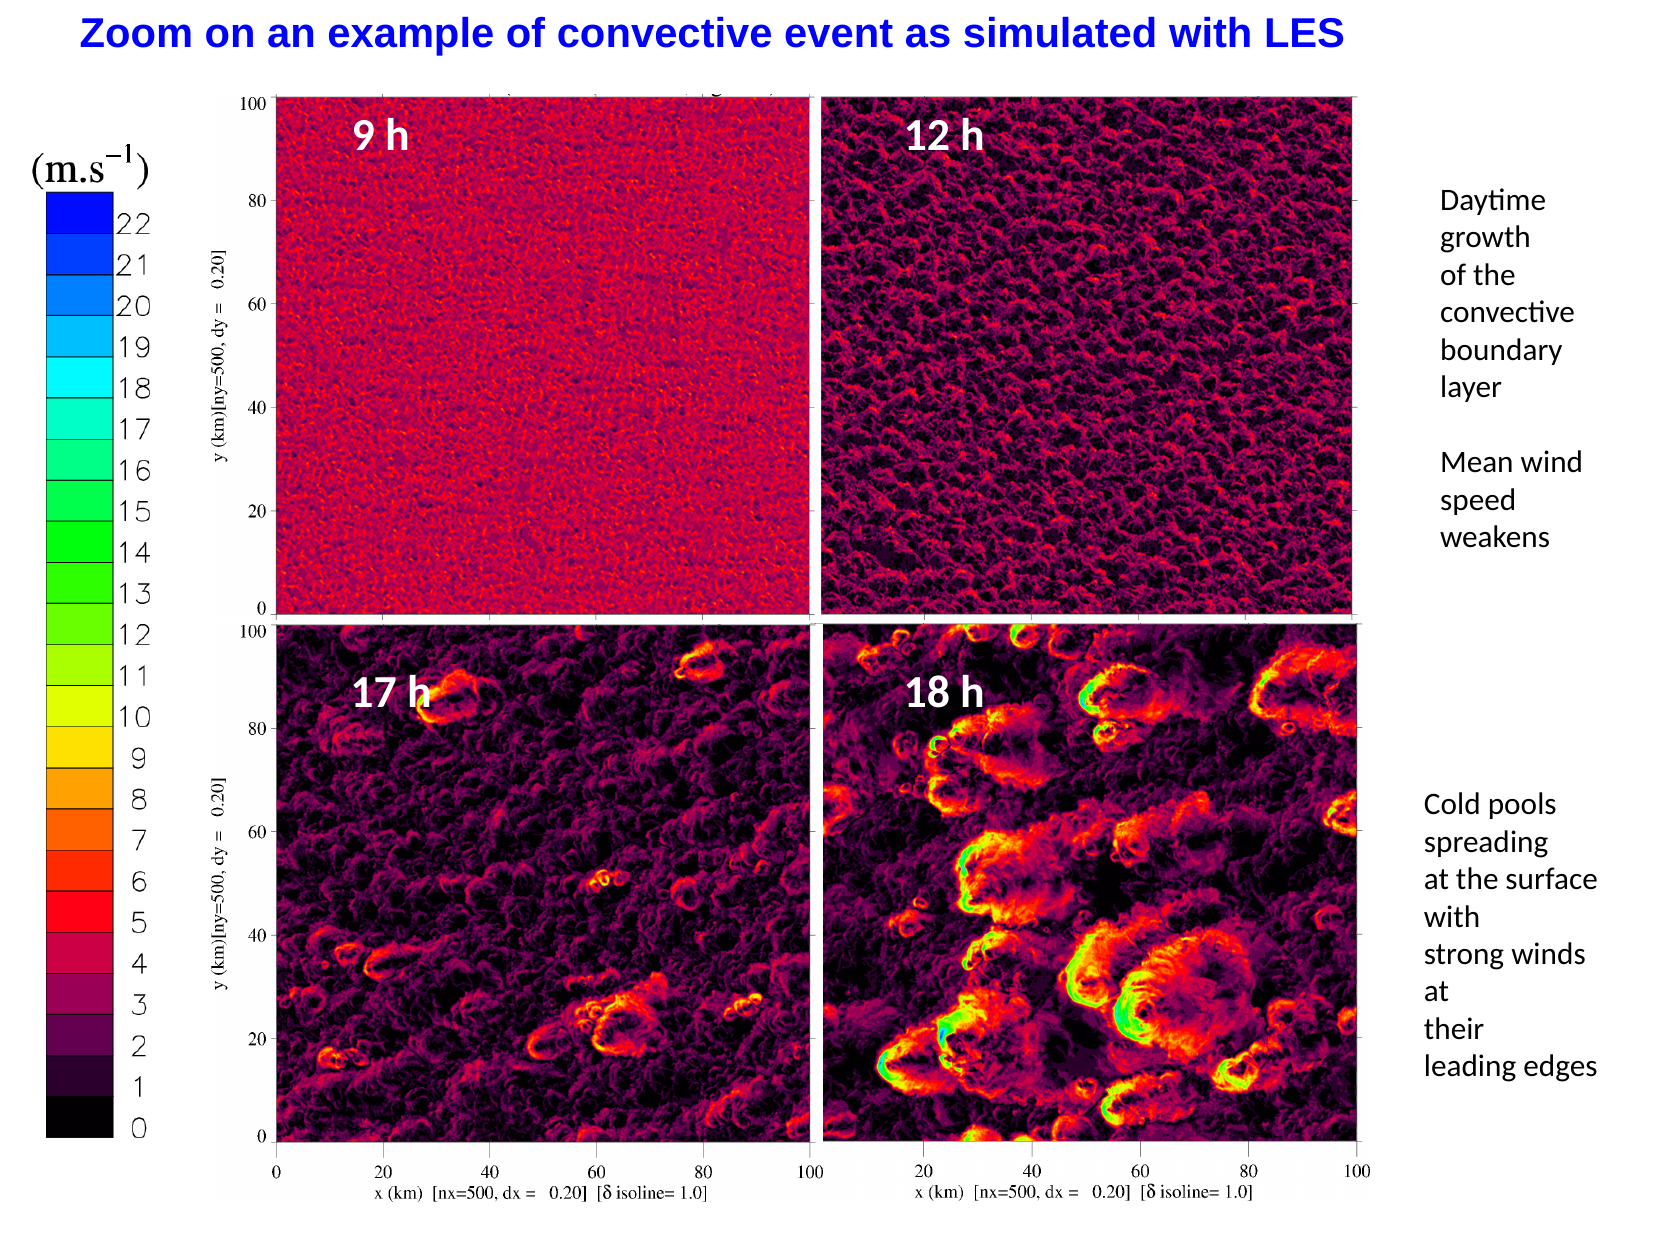

Zoom on an example of convective event as simulated with LES
9 h
12 h
17 h
18 h
Daytime
growth
of the
convective
boundary
layer
Mean wind
speed weakens
Cold pools
spreading
at the surface
with
strong winds at
their
leading edges